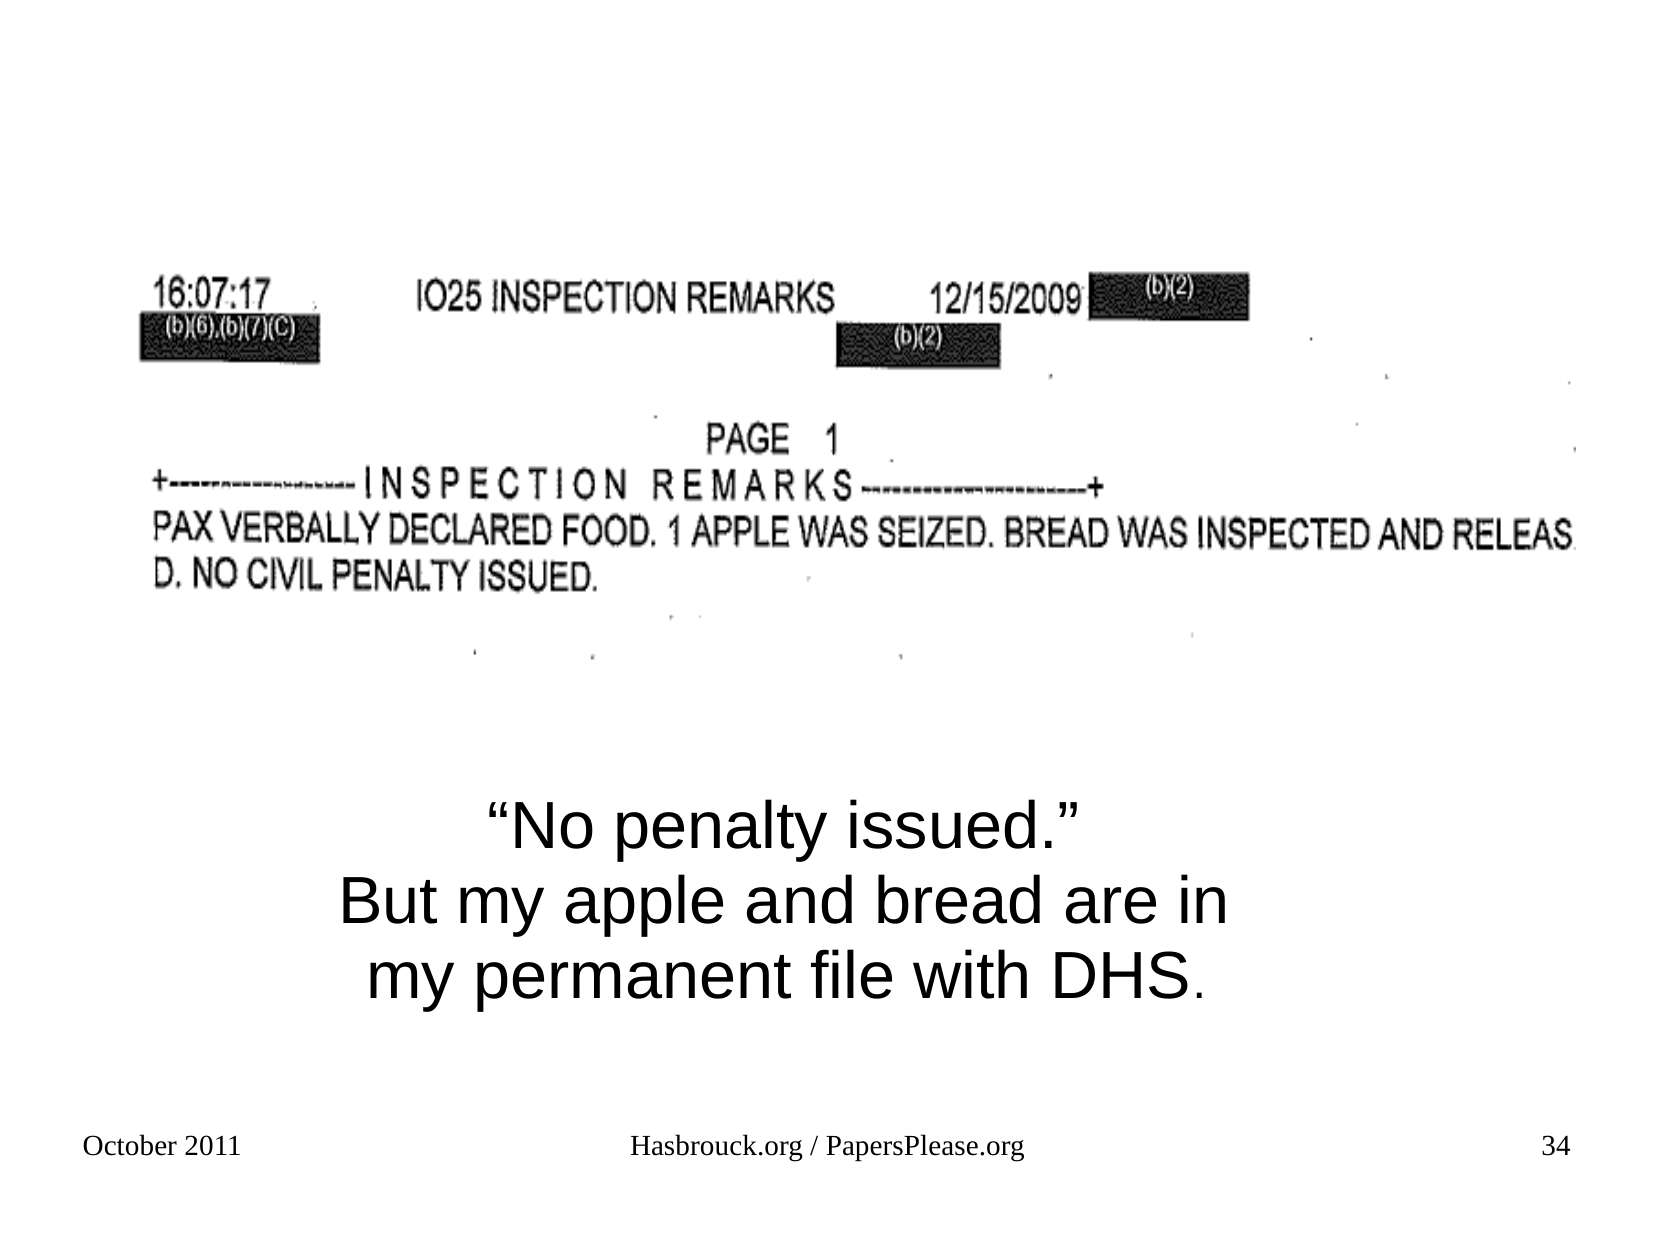

# “No penalty issued.”
But my apple and bread are in
my permanent file with DHS.
October 2011
Hasbrouck.org / PapersPlease.org
34